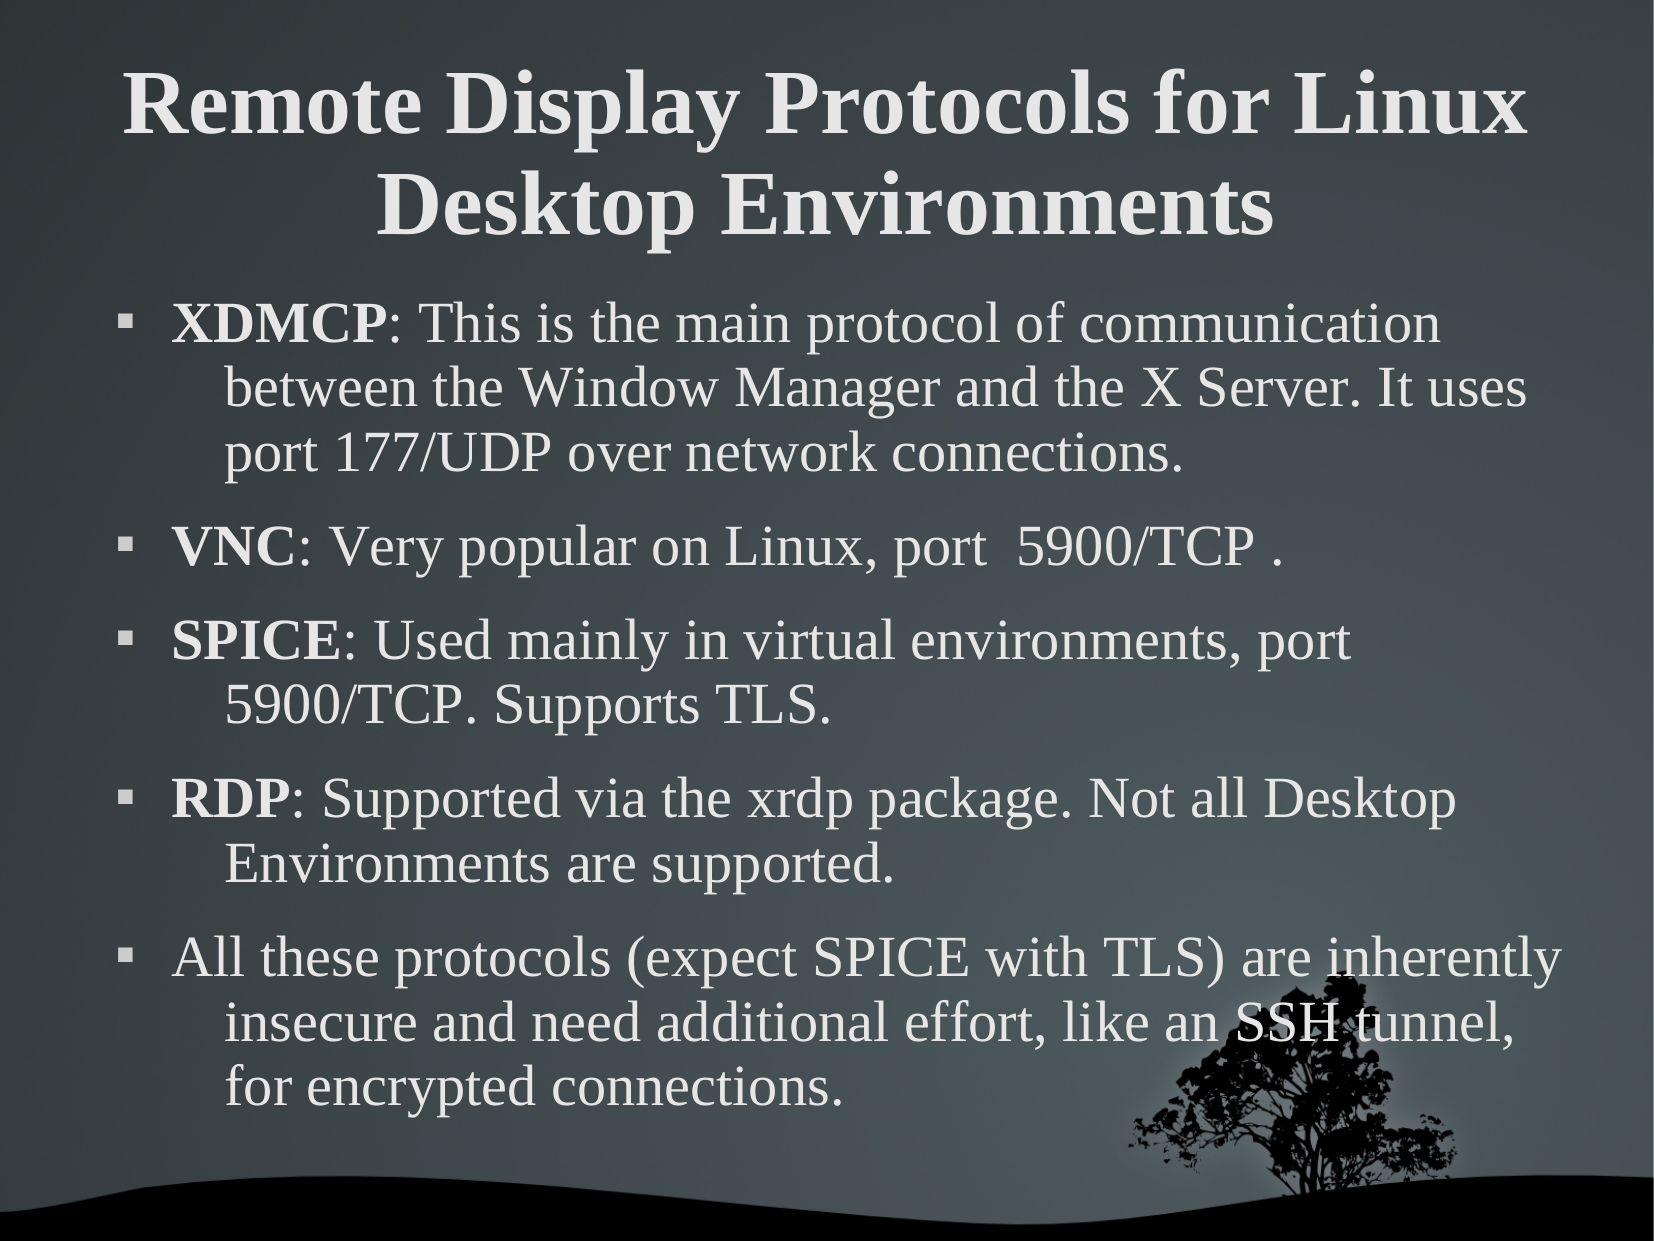

# Remote Display Protocols for Linux Desktop Environments
XDMCP: This is the main protocol of communication between the Window Manager and the X Server. It uses port 177/UDP over network connections.
VNC: Very popular on Linux, port 5900/TCP .
SPICE: Used mainly in virtual environments, port 5900/TCP. Supports TLS.
RDP: Supported via the xrdp package. Not all Desktop Environments are supported.
All these protocols (expect SPICE with TLS) are inherently insecure and need additional effort, like an SSH tunnel, for encrypted connections.